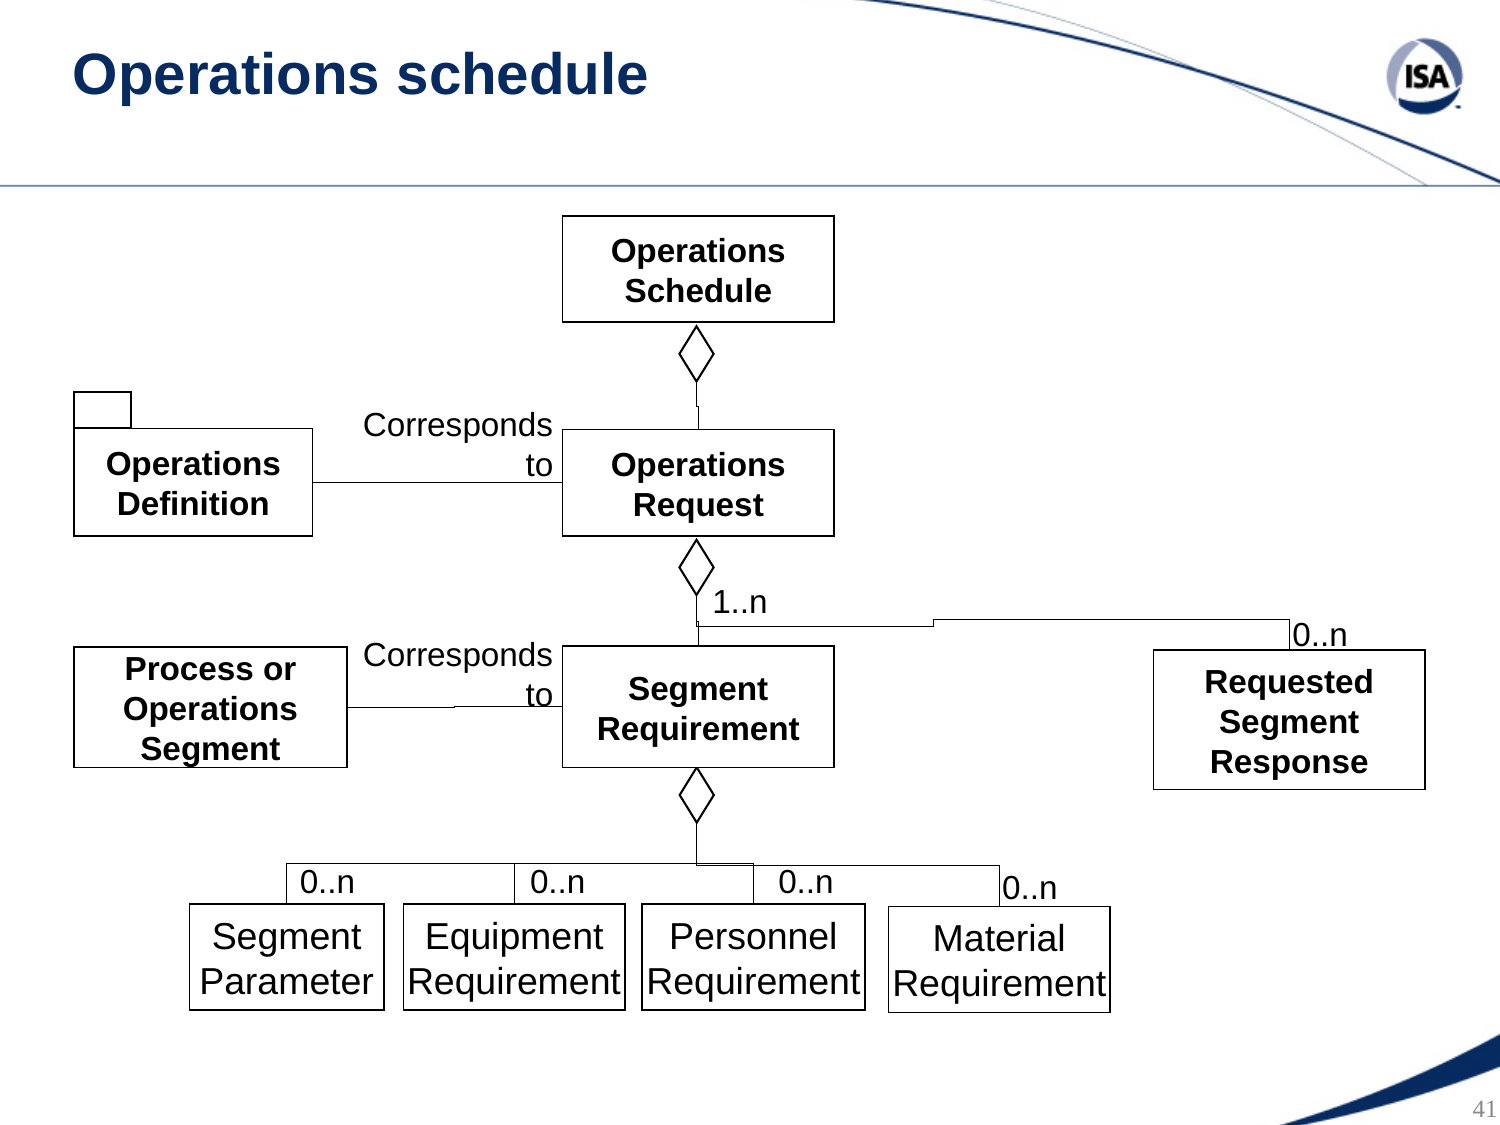

# Operations schedule
Operations
Schedule
Operations Definition
Corresponds
to
Operations
Request
1..n
0..n
Corresponds
to
Segment
Requirement
Process or Operations
Segment
Requested
Segment
Response
0..n
0..n
0..n
0..n
Segment
Parameter
Equipment
Requirement
Personnel
Requirement
Material
Requirement